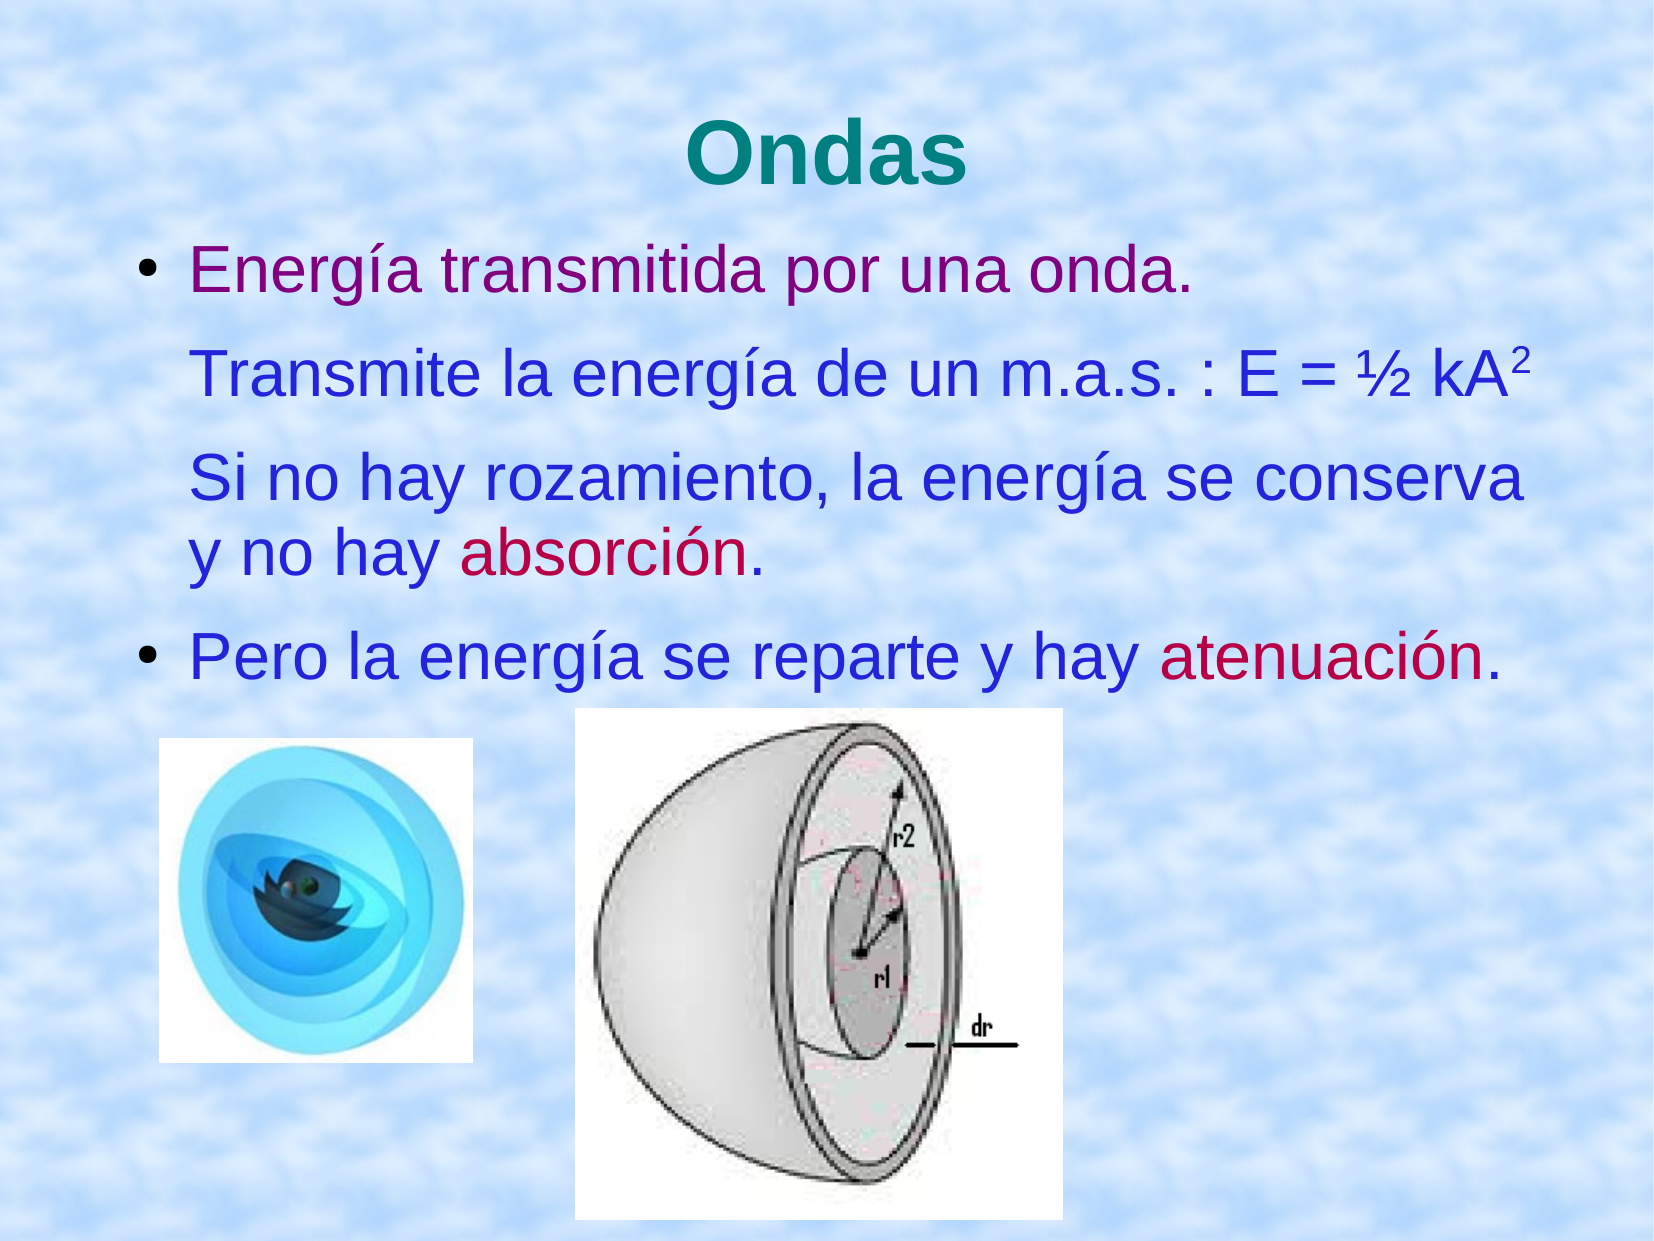

# Ondas
Energía transmitida por una onda.
Transmite la energía de un m.a.s. : E = ½ kA2
Si no hay rozamiento, la energía se conserva y no hay absorción.
Pero la energía se reparte y hay atenuación.